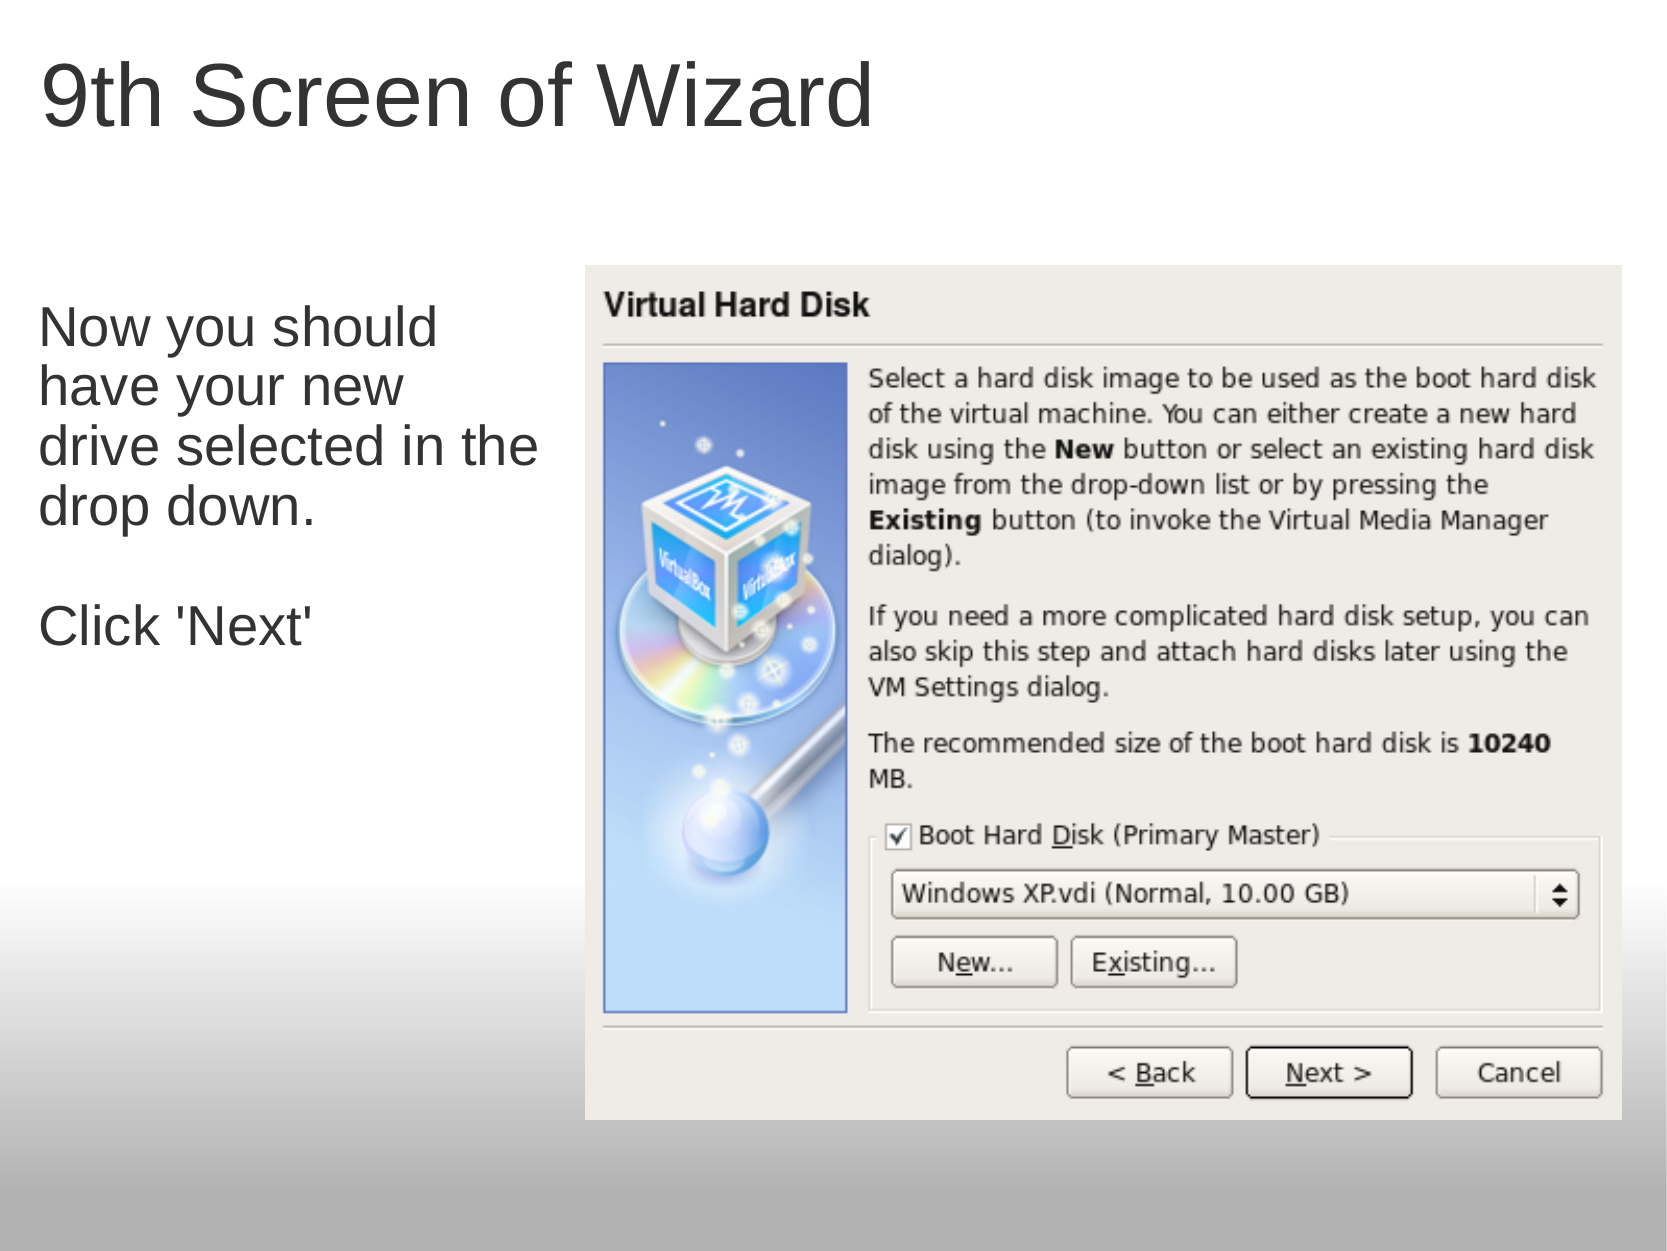

# 9th Screen of Wizard
Now you should have your new drive selected in the drop down.
Click 'Next'